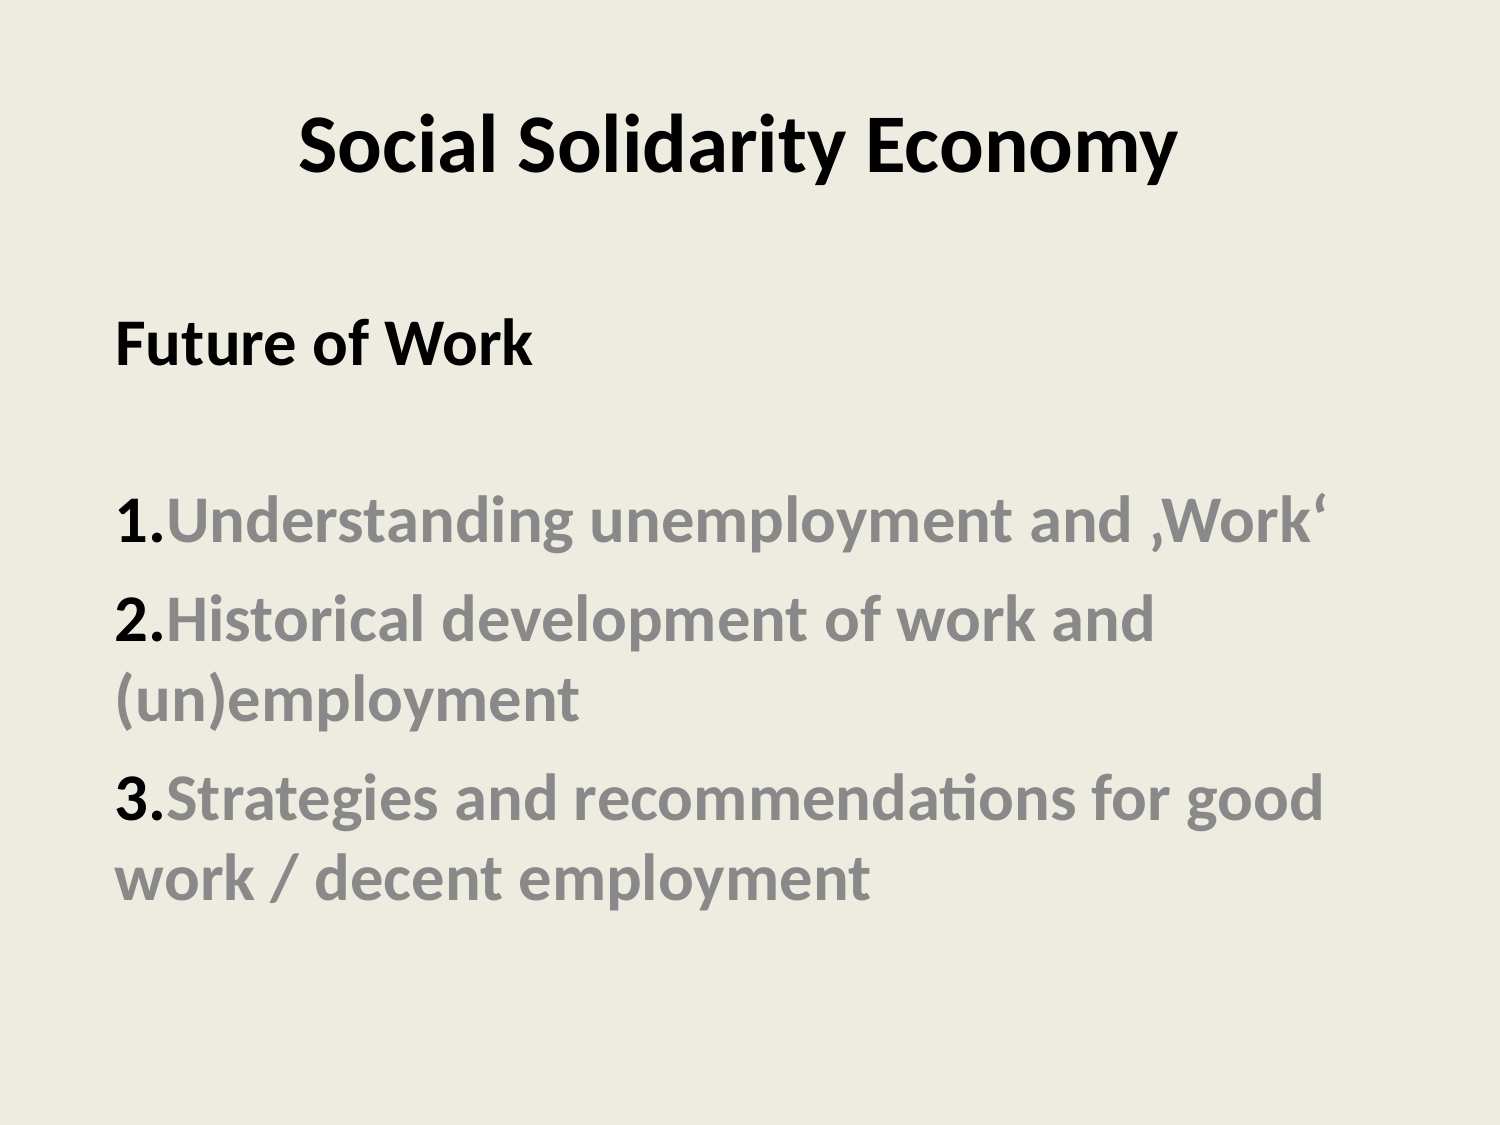

Social Solidarity Economy
Future of Work
Understanding unemployment and ‚Work‘
Historical development of work and (un)employment
Strategies and recommendations for good work / decent employment